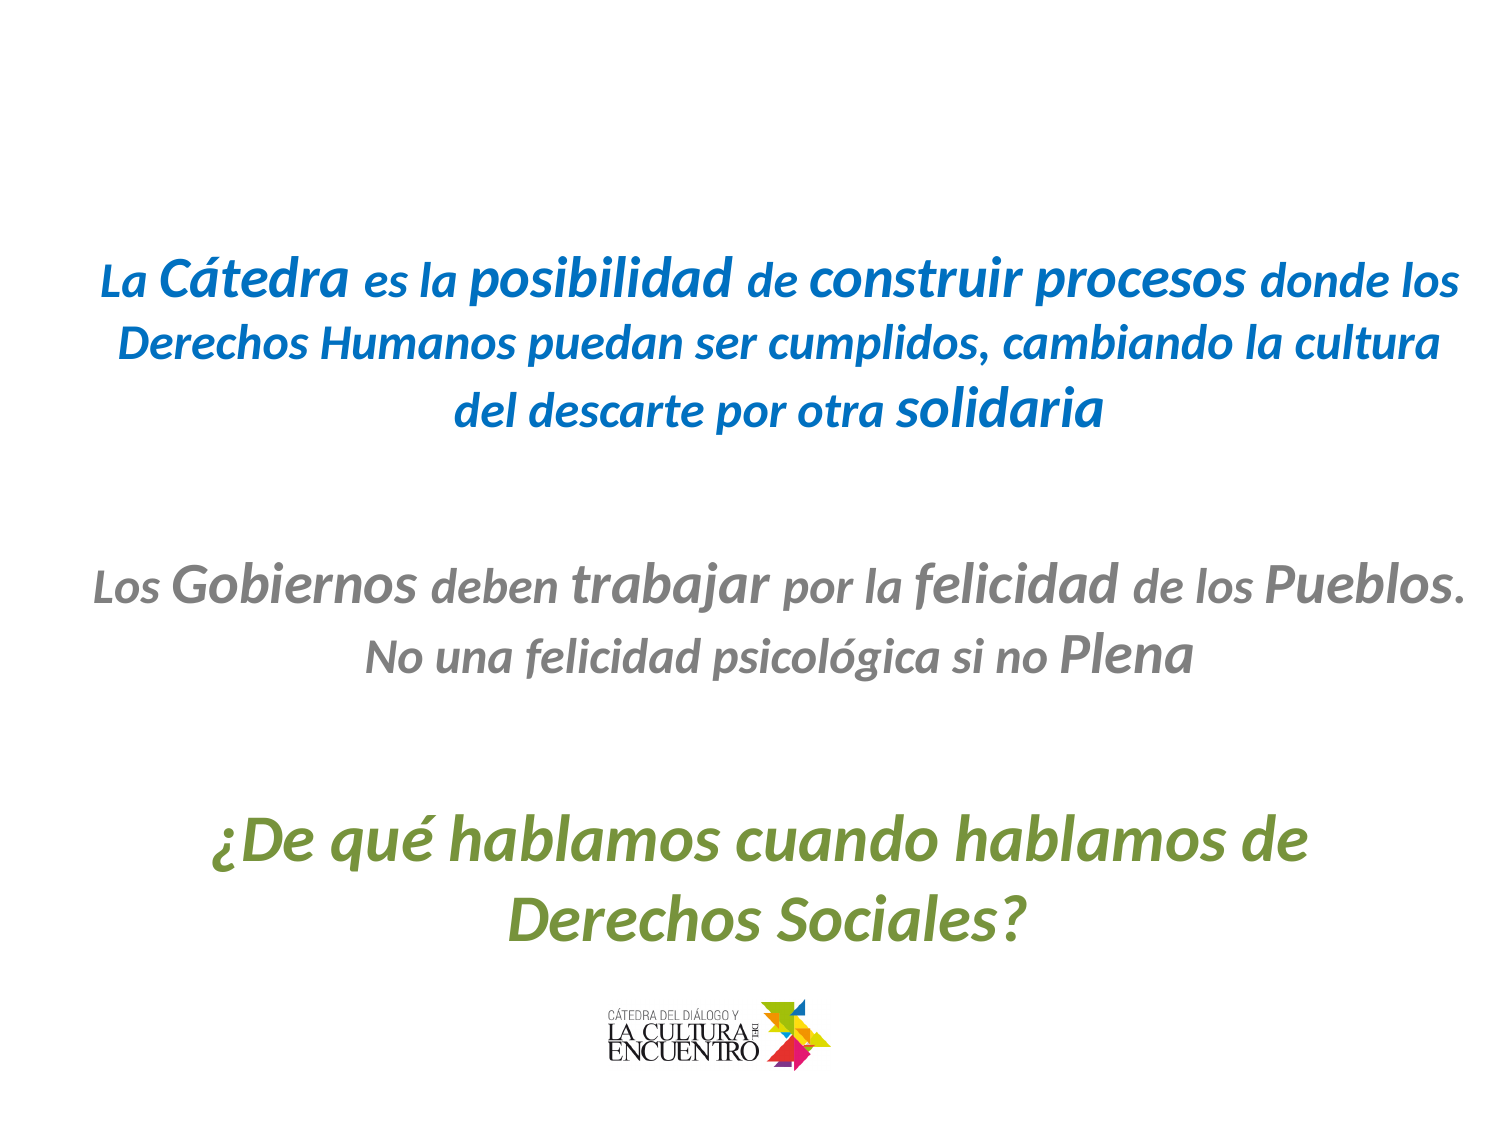

La Cátedra es la posibilidad de construir procesos donde los Derechos Humanos puedan ser cumplidos, cambiando la cultura del descarte por otra solidaria
Los Gobiernos deben trabajar por la felicidad de los Pueblos. No una felicidad psicológica si no Plena
¿De qué hablamos cuando hablamos de
Derechos Sociales?